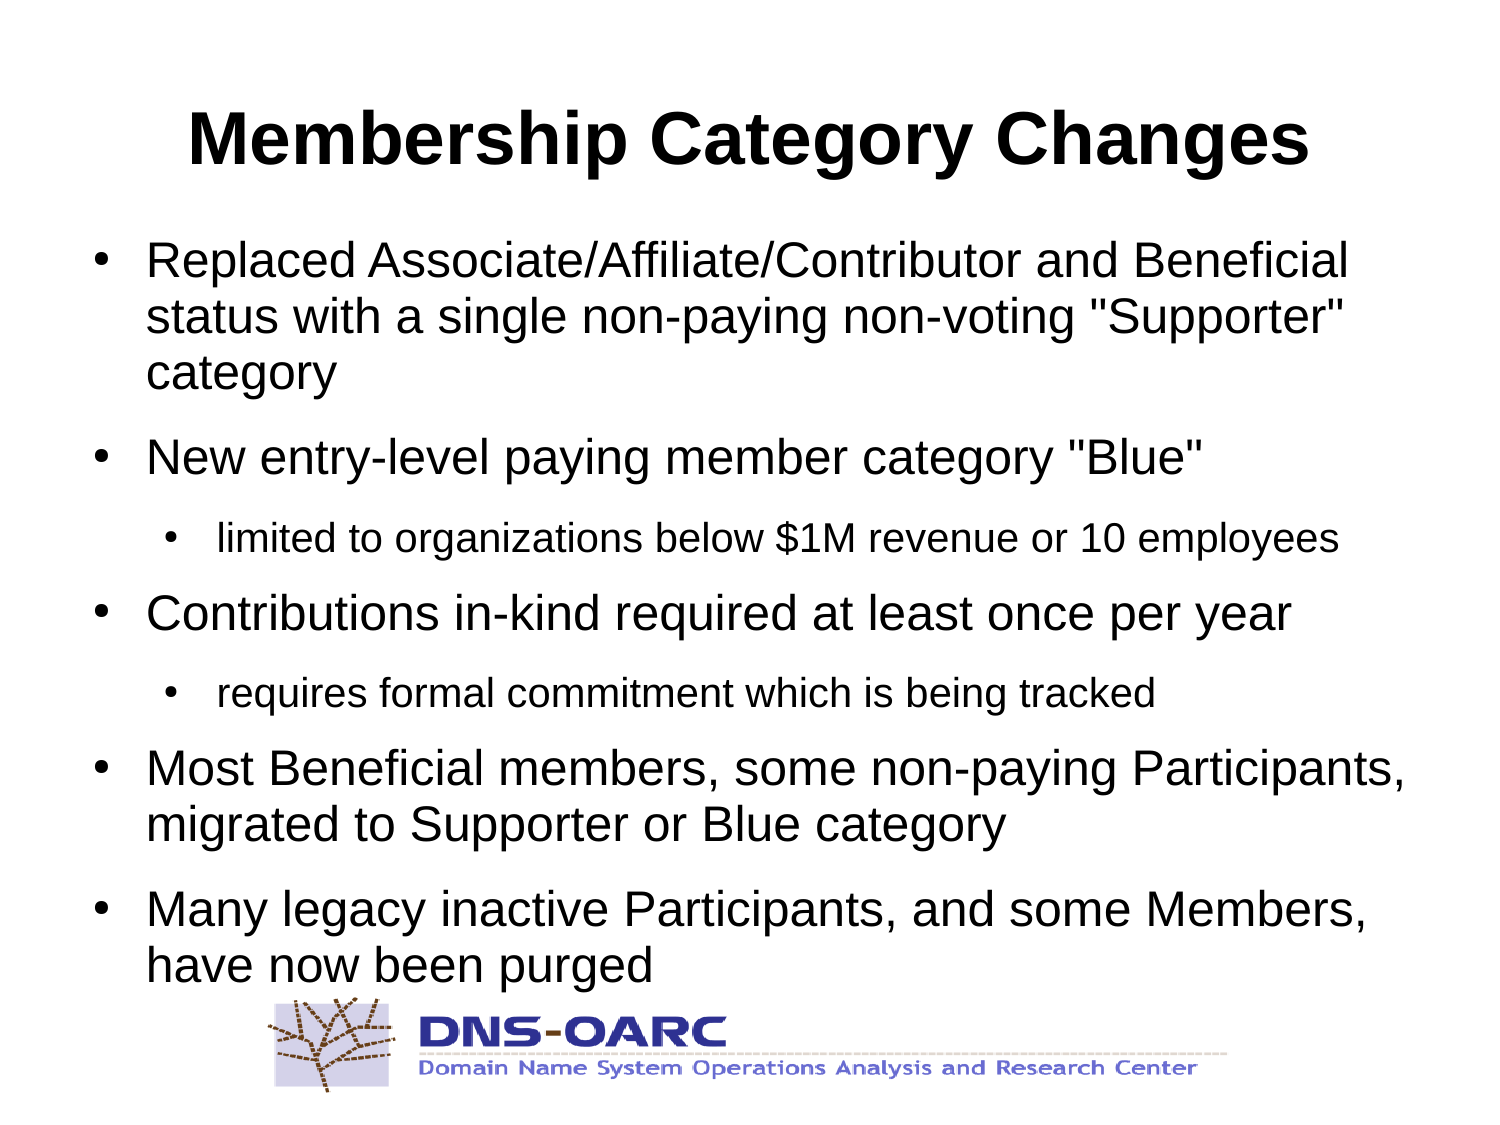

# Membership Category Changes
Replaced Associate/Affiliate/Contributor and Beneficial status with a single non-paying non-voting "Supporter" category
New entry-level paying member category "Blue"
limited to organizations below $1M revenue or 10 employees
Contributions in-kind required at least once per year
requires formal commitment which is being tracked
Most Beneficial members, some non-paying Participants, migrated to Supporter or Blue category
Many legacy inactive Participants, and some Members, have now been purged